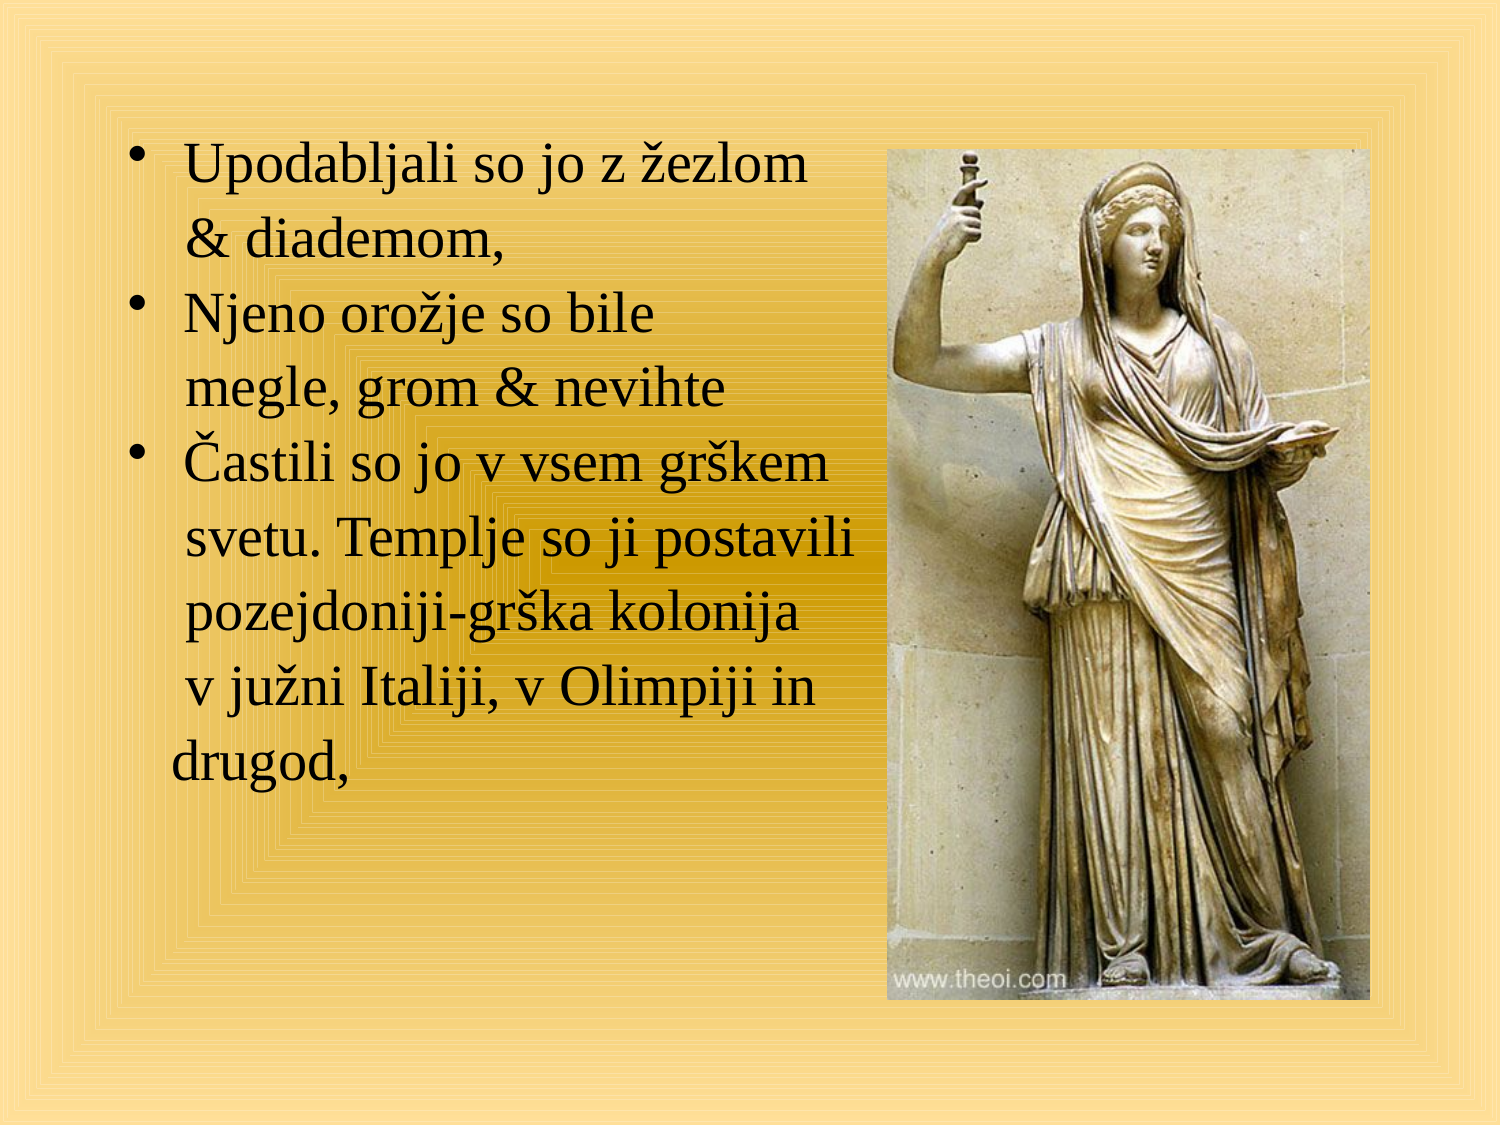

#
Upodabljali so jo z žezlom
 & diademom,
Njeno orožje so bile
 megle, grom & nevihte
Častili so jo v vsem grškem
 svetu. Templje so ji postavili
 pozejdoniji-grška kolonija
 v južni Italiji, v Olimpiji in
 drugod,